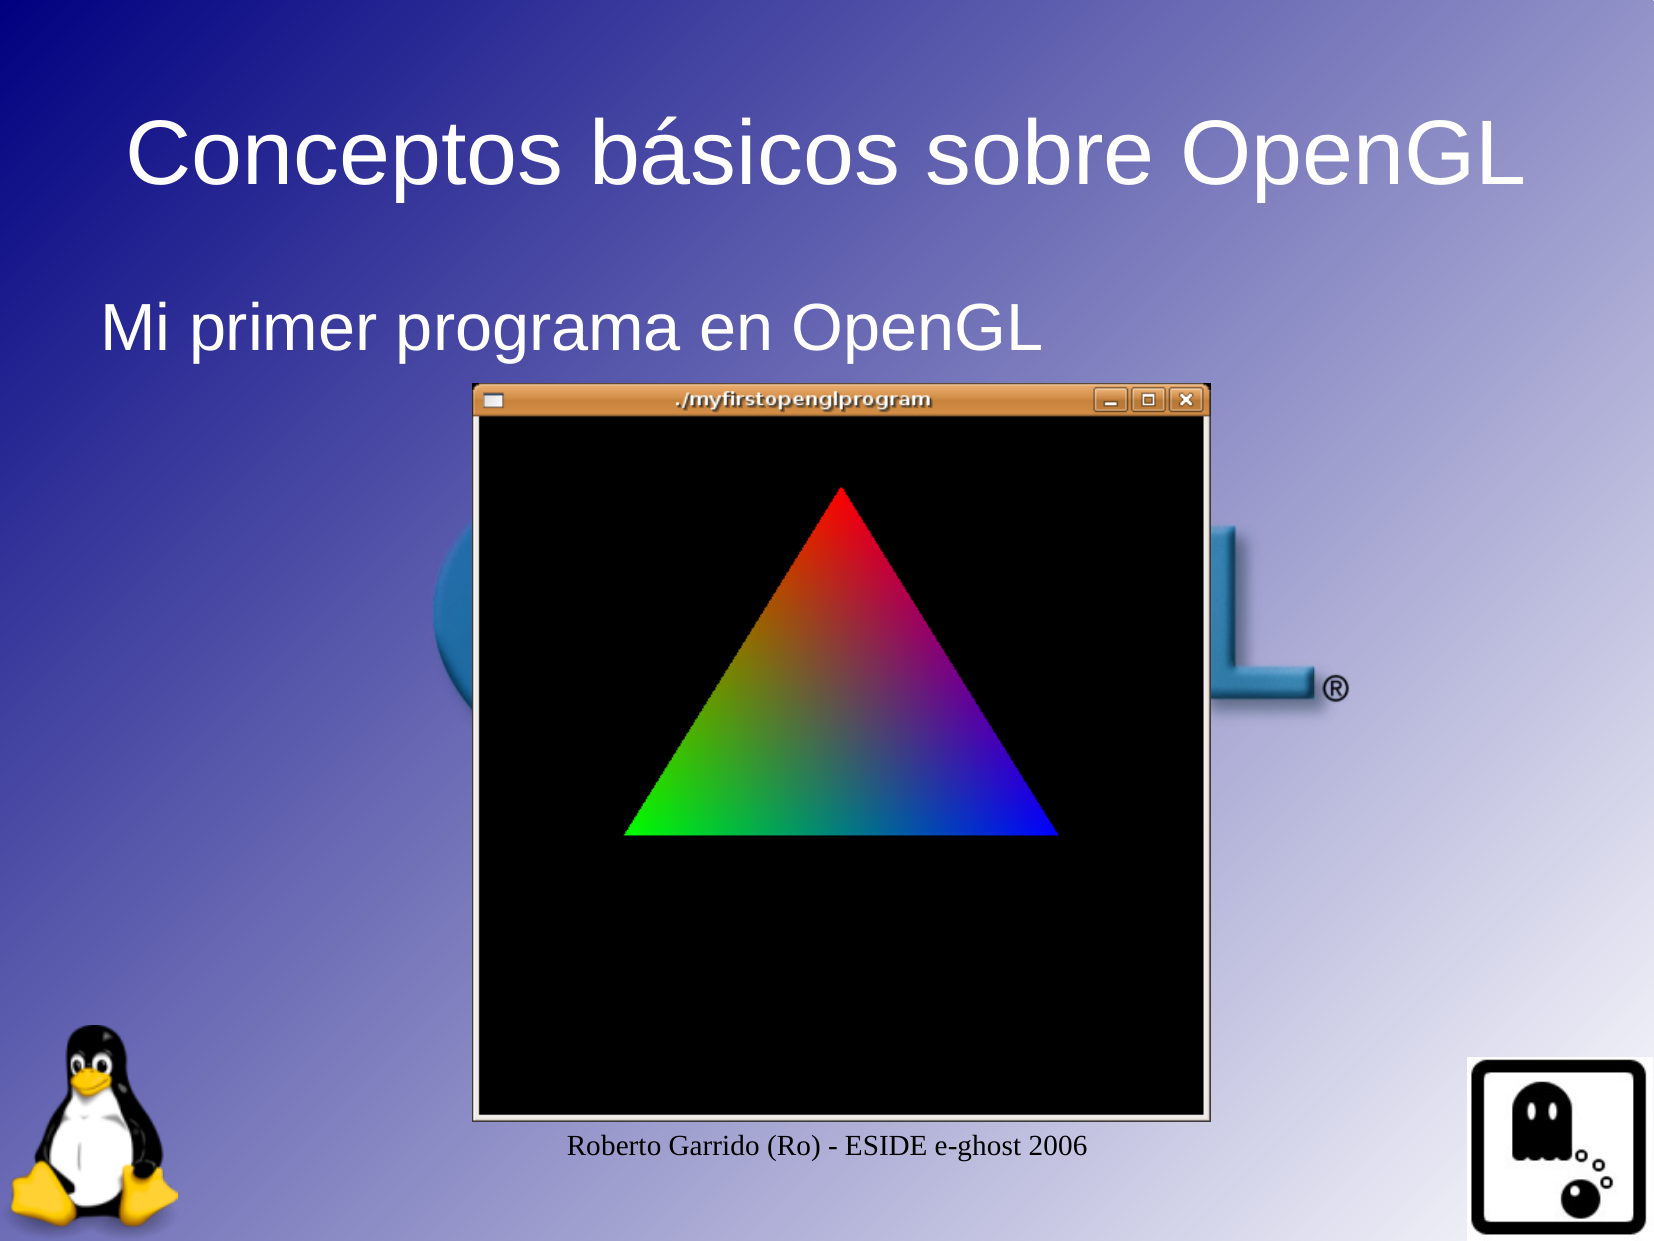

# Conceptos básicos sobre OpenGL
Mi primer programa en OpenGL
Roberto Garrido (Ro) - ESIDE e-ghost 2006